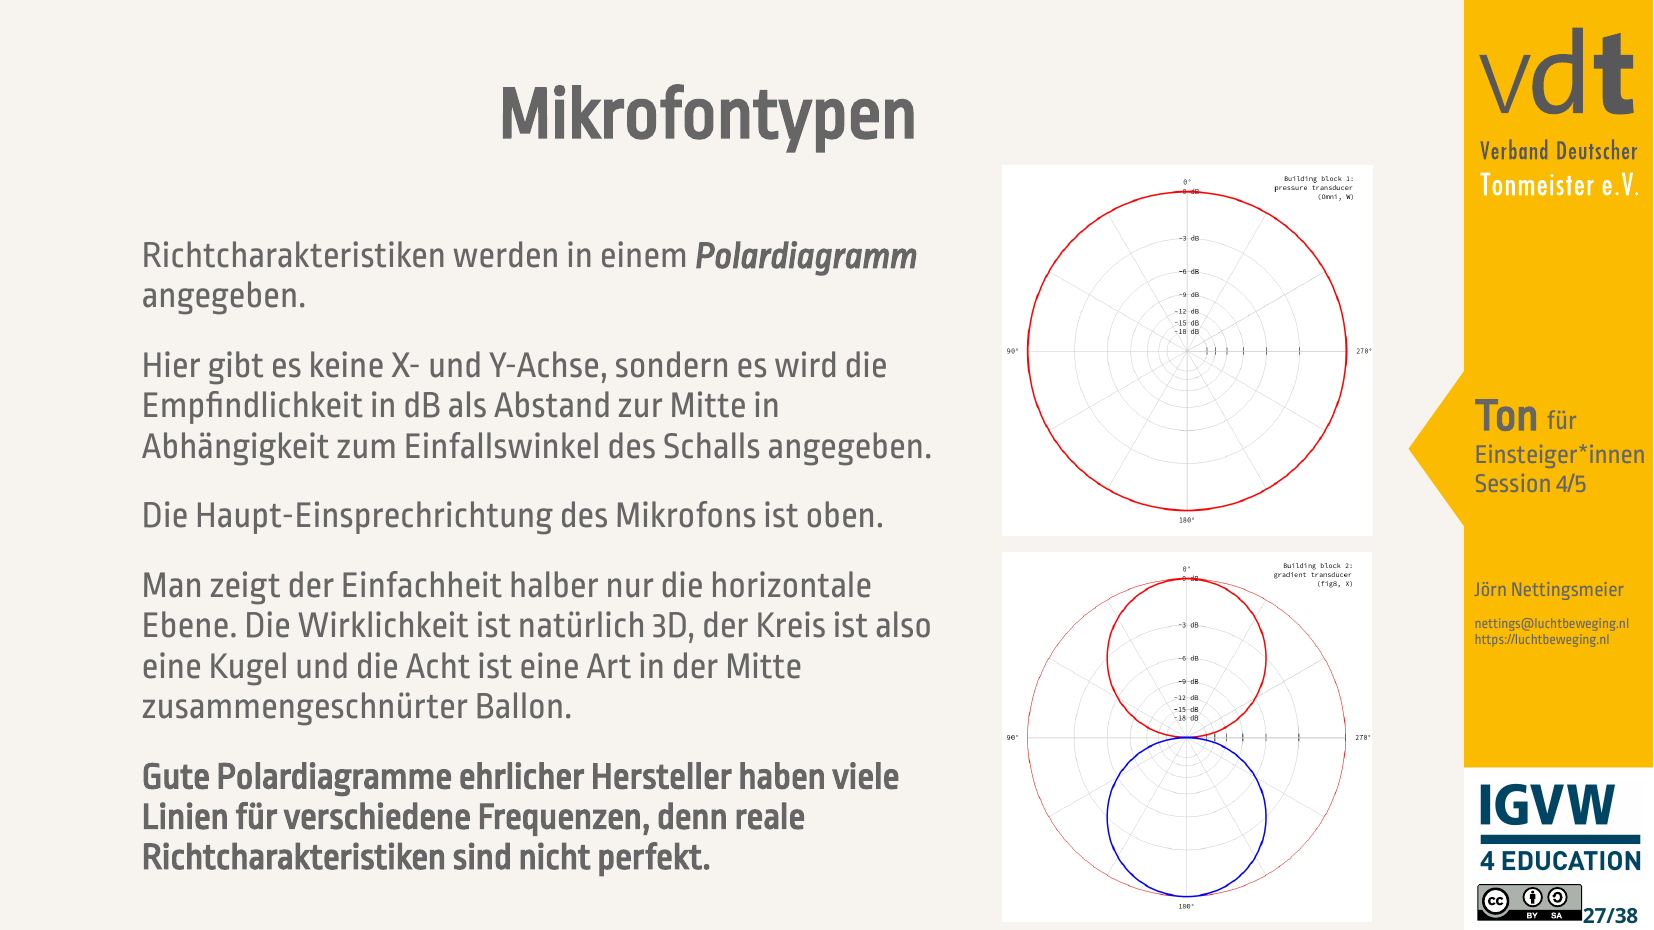

# Mikrofontypen
Richtcharakteristiken werden in einem Polardiagramm angegeben.
Hier gibt es keine X- und Y-Achse, sondern es wird die Empfindlichkeit in dB als Abstand zur Mitte in Abhängigkeit zum Einfallswinkel des Schalls angegeben.
Die Haupt-Einsprechrichtung des Mikrofons ist oben.
Man zeigt der Einfachheit halber nur die horizontale Ebene. Die Wirklichkeit ist natürlich 3D, der Kreis ist also eine Kugel und die Acht ist eine Art in der Mitte zusammengeschnürter Ballon.
Gute Polardiagramme ehrlicher Hersteller haben viele Linien für verschiedene Frequenzen, denn reale Richtcharakteristiken sind nicht perfekt.